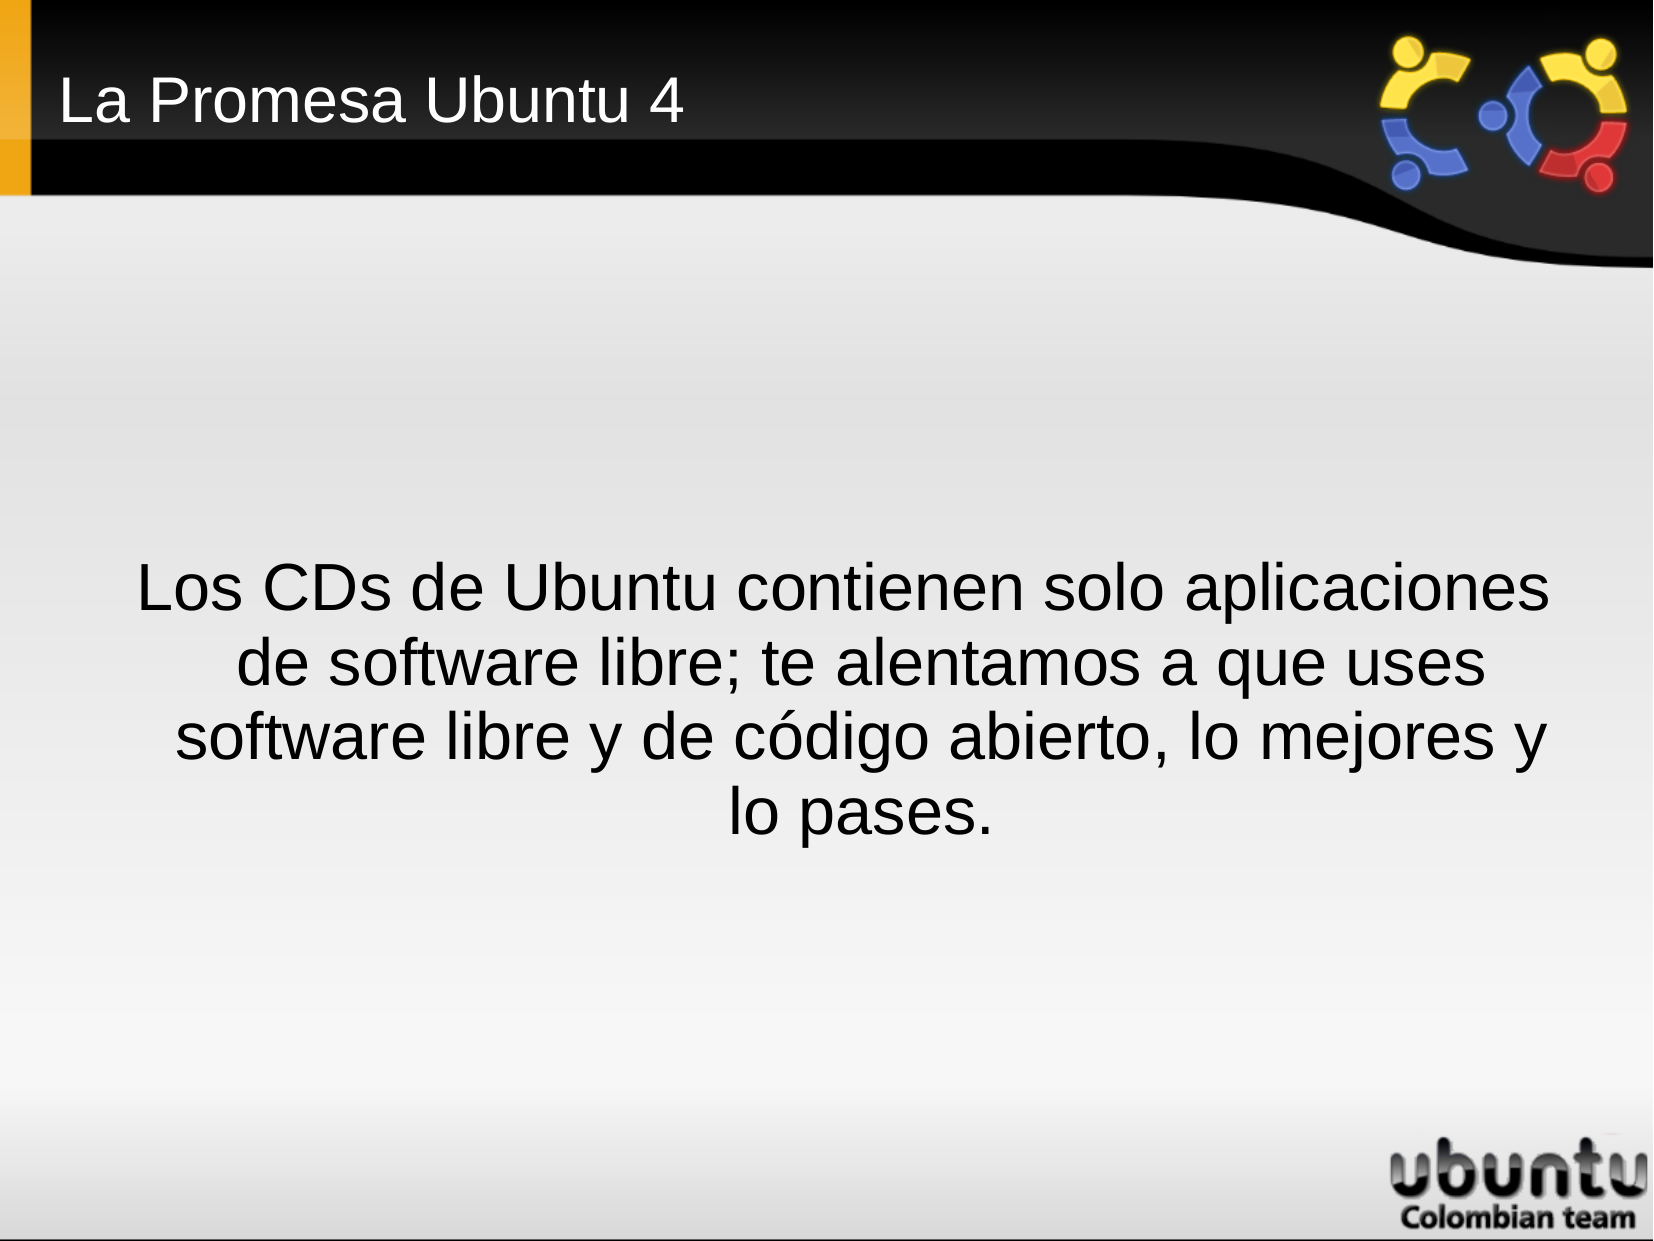

# La Promesa Ubuntu 4
Los CDs de Ubuntu contienen solo aplicaciones de software libre; te alentamos a que uses software libre y de código abierto, lo mejores y lo pases.